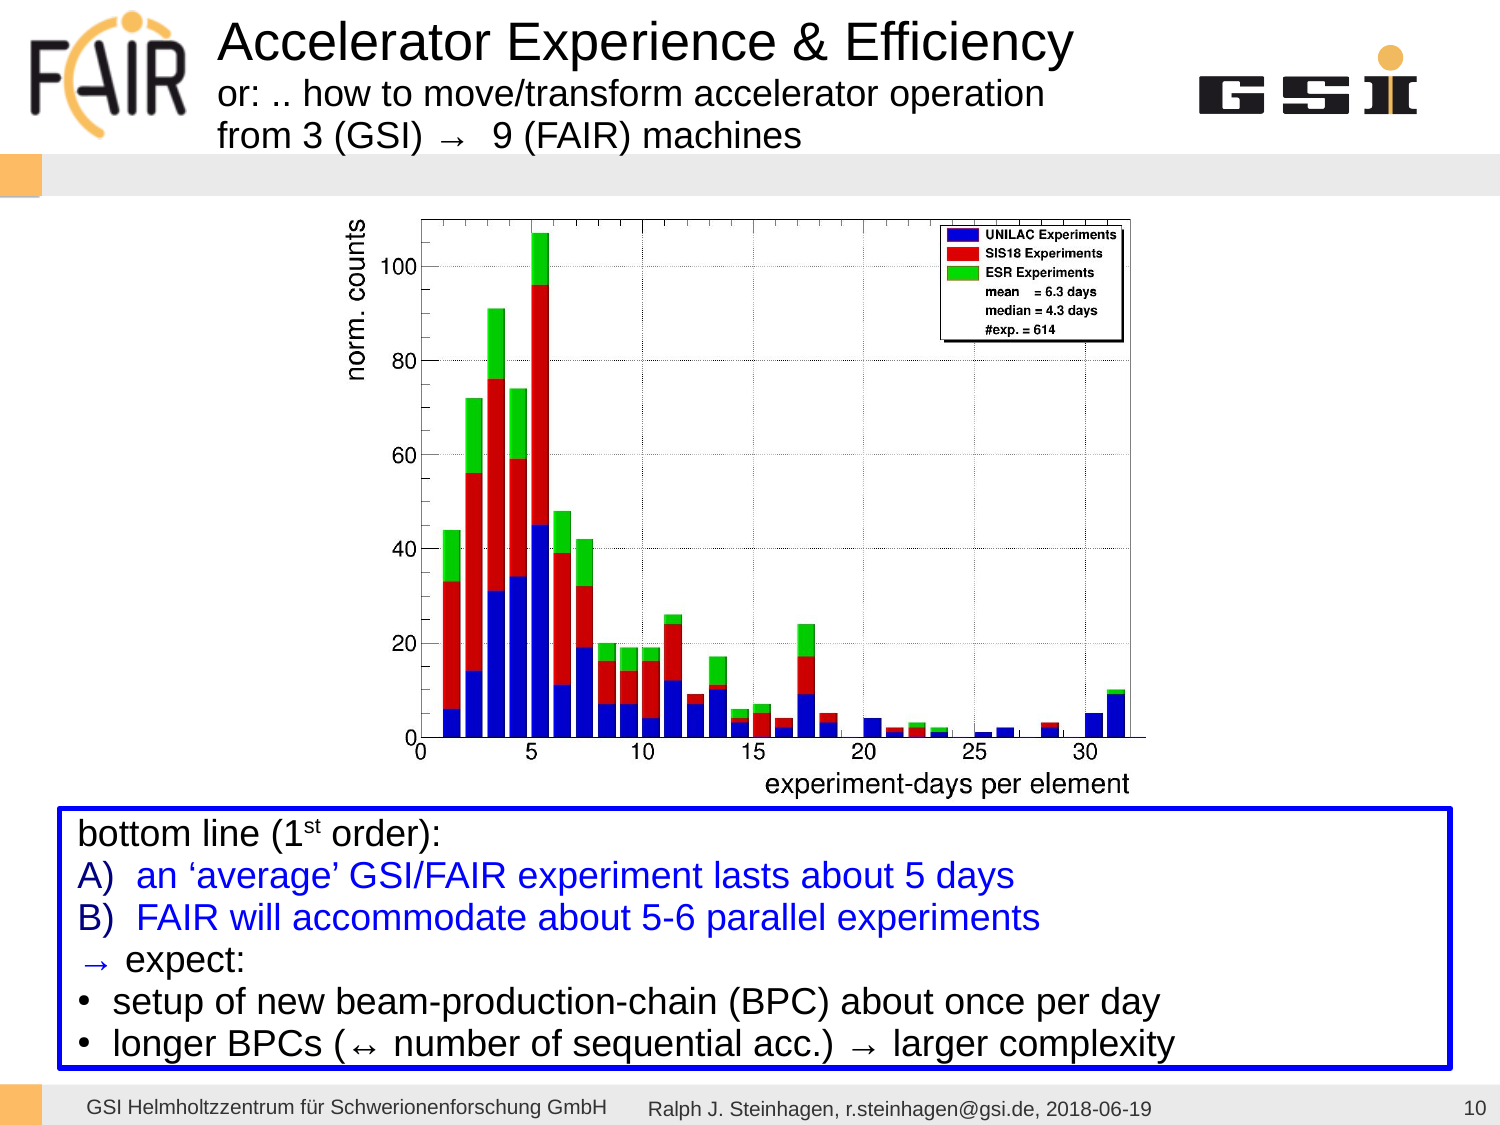

# Accelerator Experience & Efficiency or: .. how to move/transform accelerator operation from 3 (GSI) → 9 (FAIR) machines
bottom line (1st order):
an ‘average’ GSI/FAIR experiment lasts about 5 days
FAIR will accommodate about 5-6 parallel experiments
→ expect:
setup of new beam-production-chain (BPC) about once per day
longer BPCs (↔ number of sequential acc.) → larger complexity